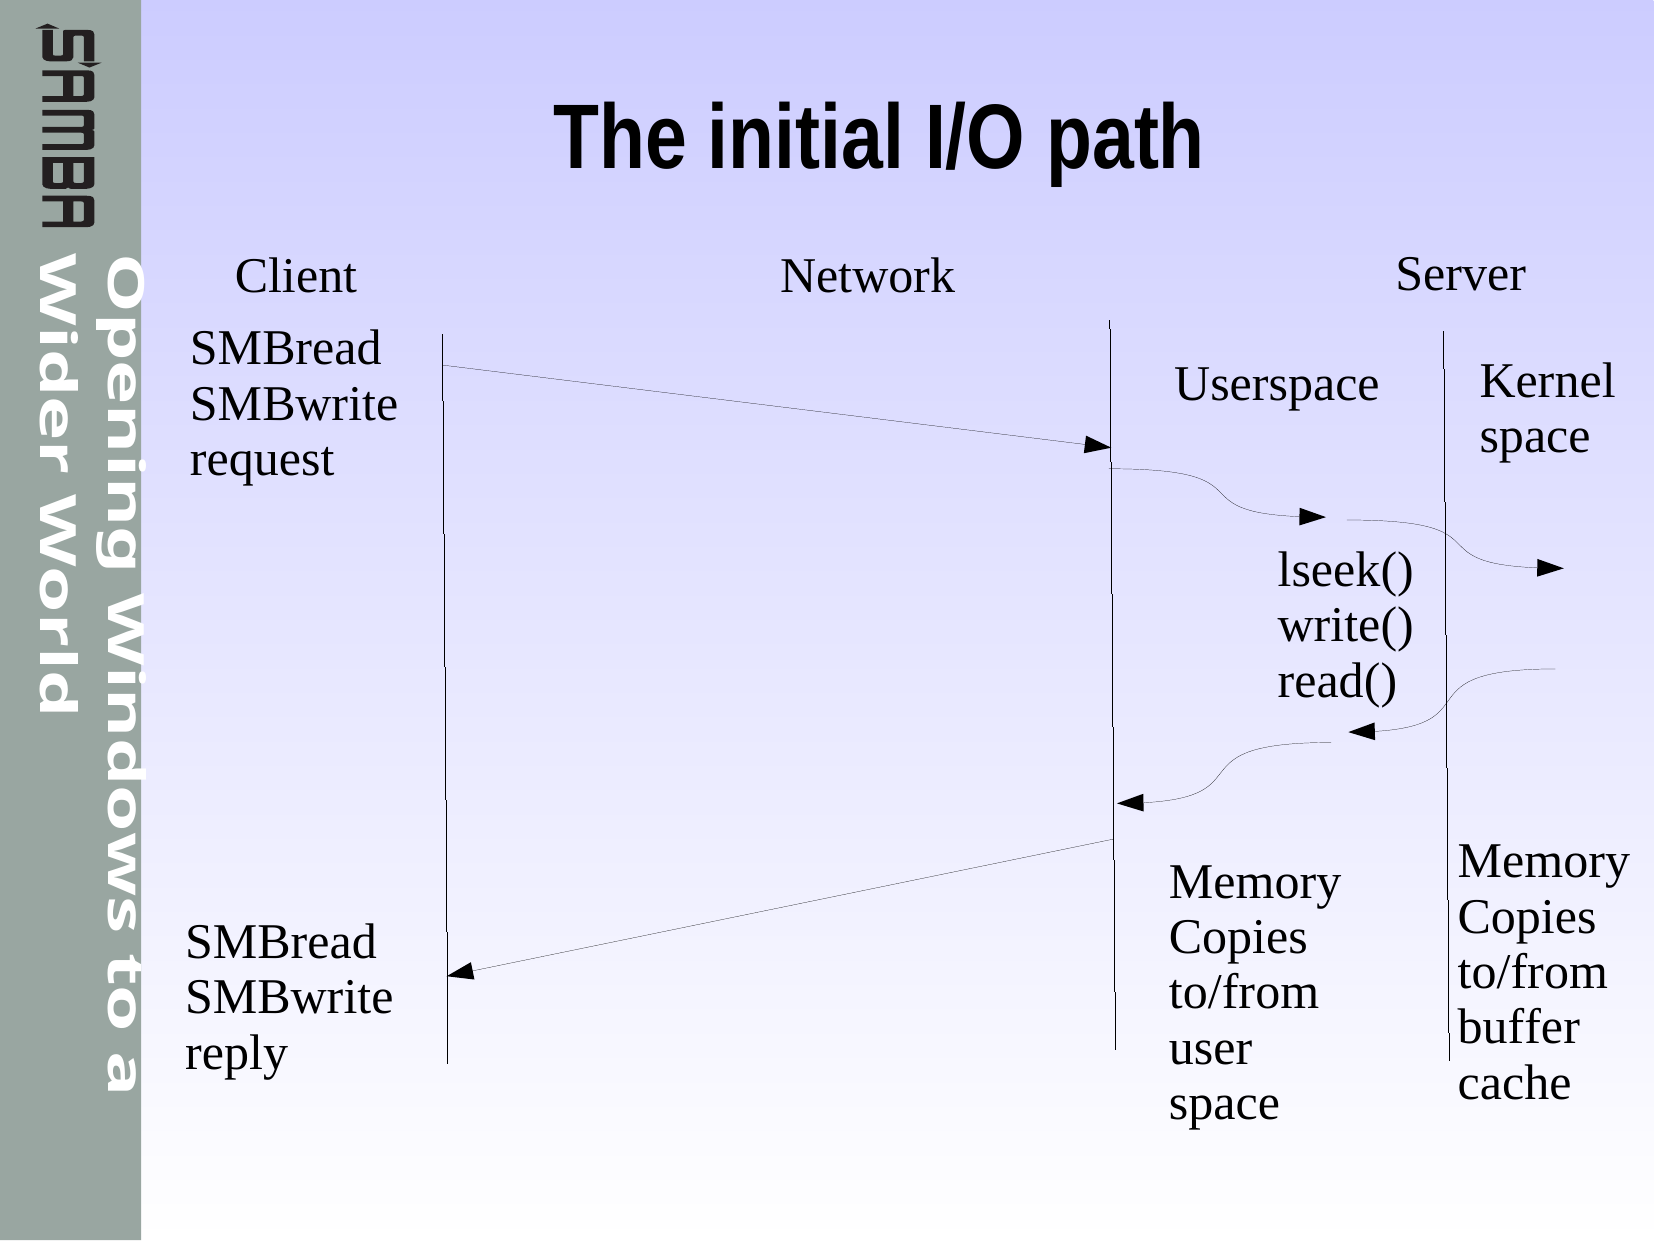

# The initial I/O path
Server
Client
Network
SMBread
SMBwrite
request
Kernel
space
Userspace
lseek()
write()
read()
Memory
Copies
to/from
buffer
cache
Memory
Copies
to/from
user
space
SMBread
SMBwrite
reply